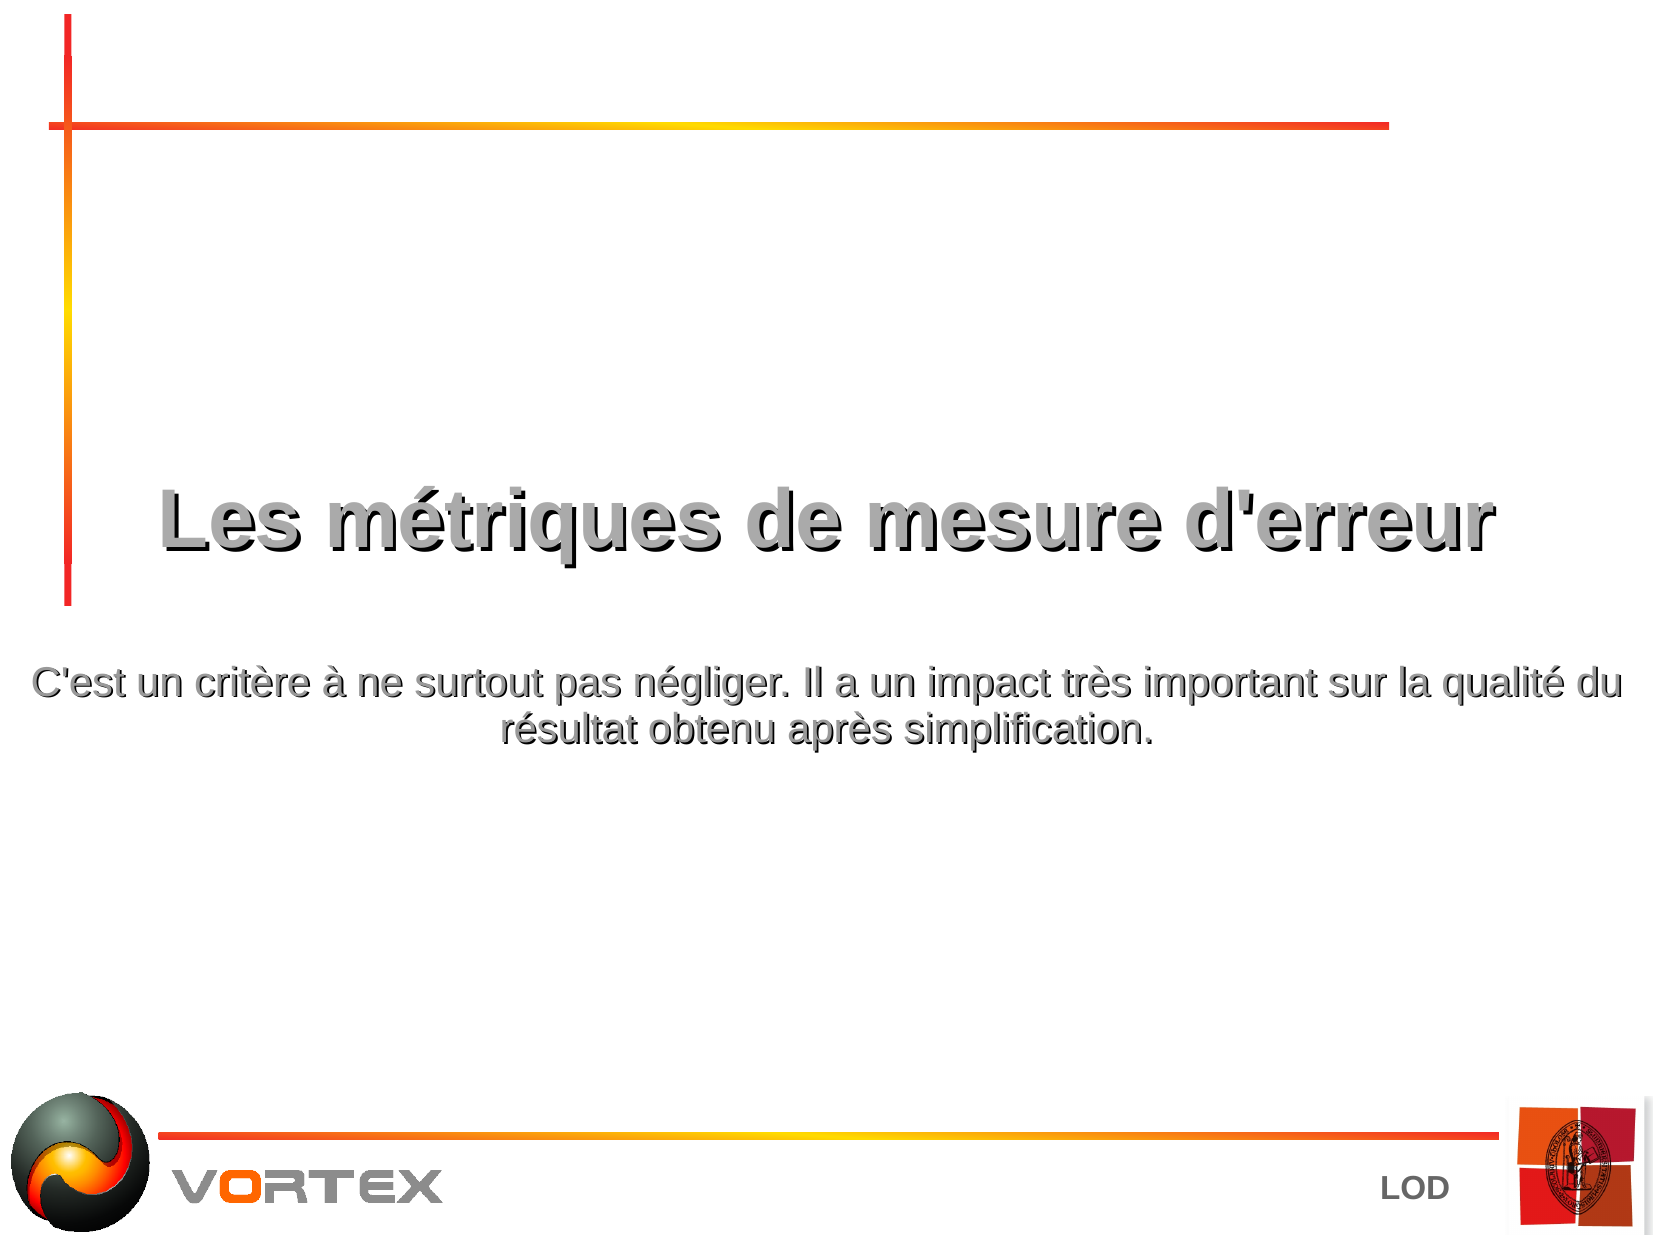

# Les métriques de mesure d'erreur C'est un critère à ne surtout pas négliger. Il a un impact très important sur la qualité du résultat obtenu après simplification.